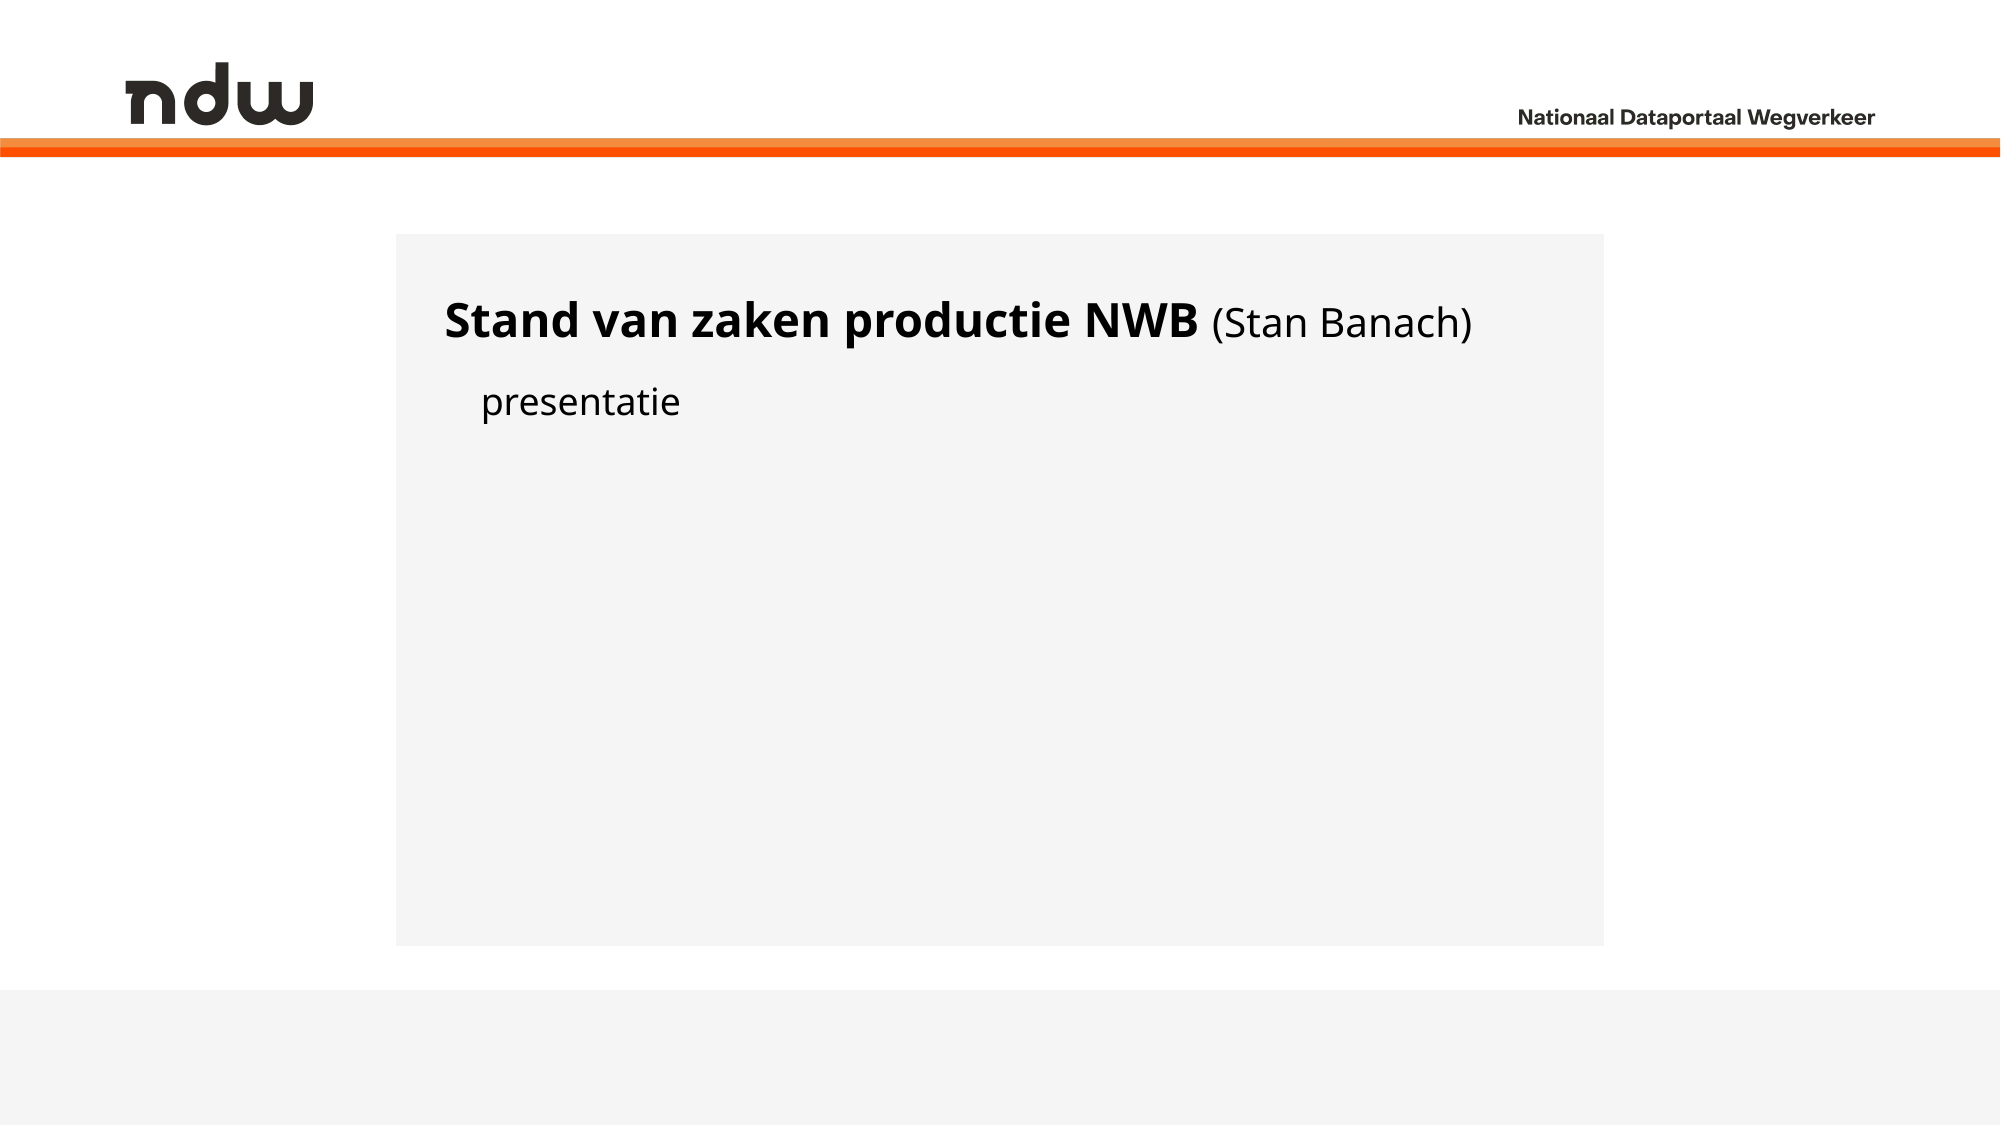

Stand van zaken productie NWB (Stan Banach)
# presentatie